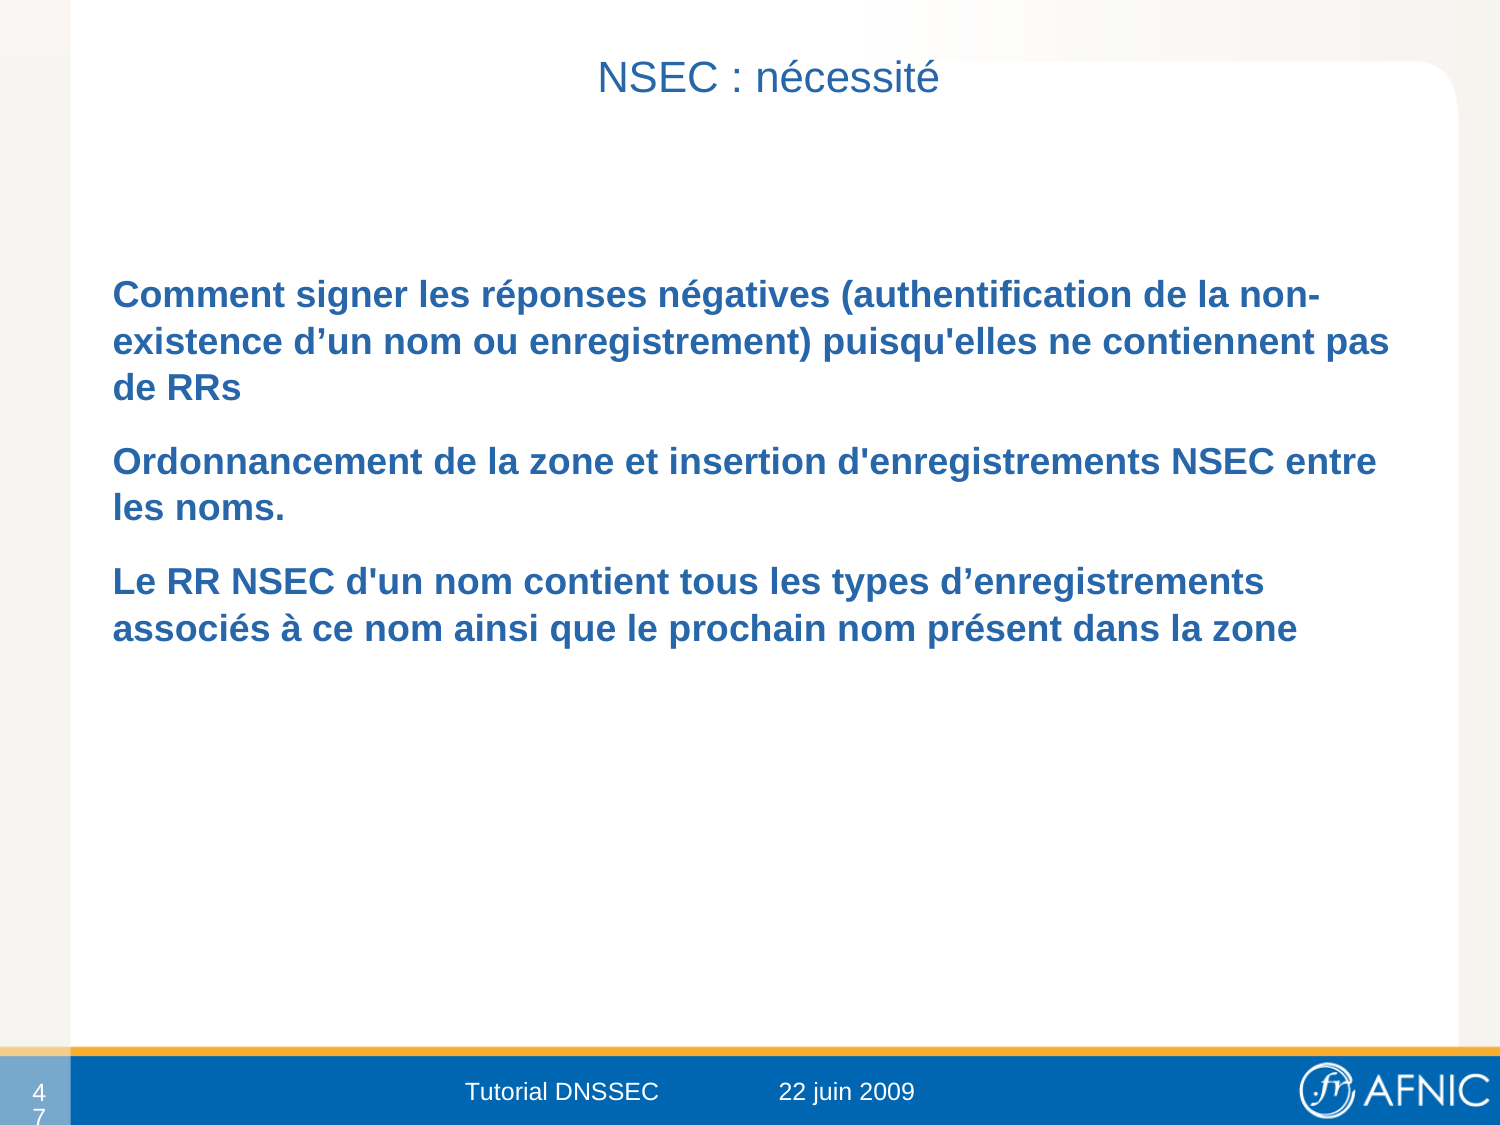

# NSEC : nécessité
Comment signer les réponses négatives (authentification de la non-existence d’un nom ou enregistrement) puisqu'elles ne contiennent pas de RRs
Ordonnancement de la zone et insertion d'enregistrements NSEC entre les noms.
Le RR NSEC d'un nom contient tous les types d’enregistrements associés à ce nom ainsi que le prochain nom présent dans la zone